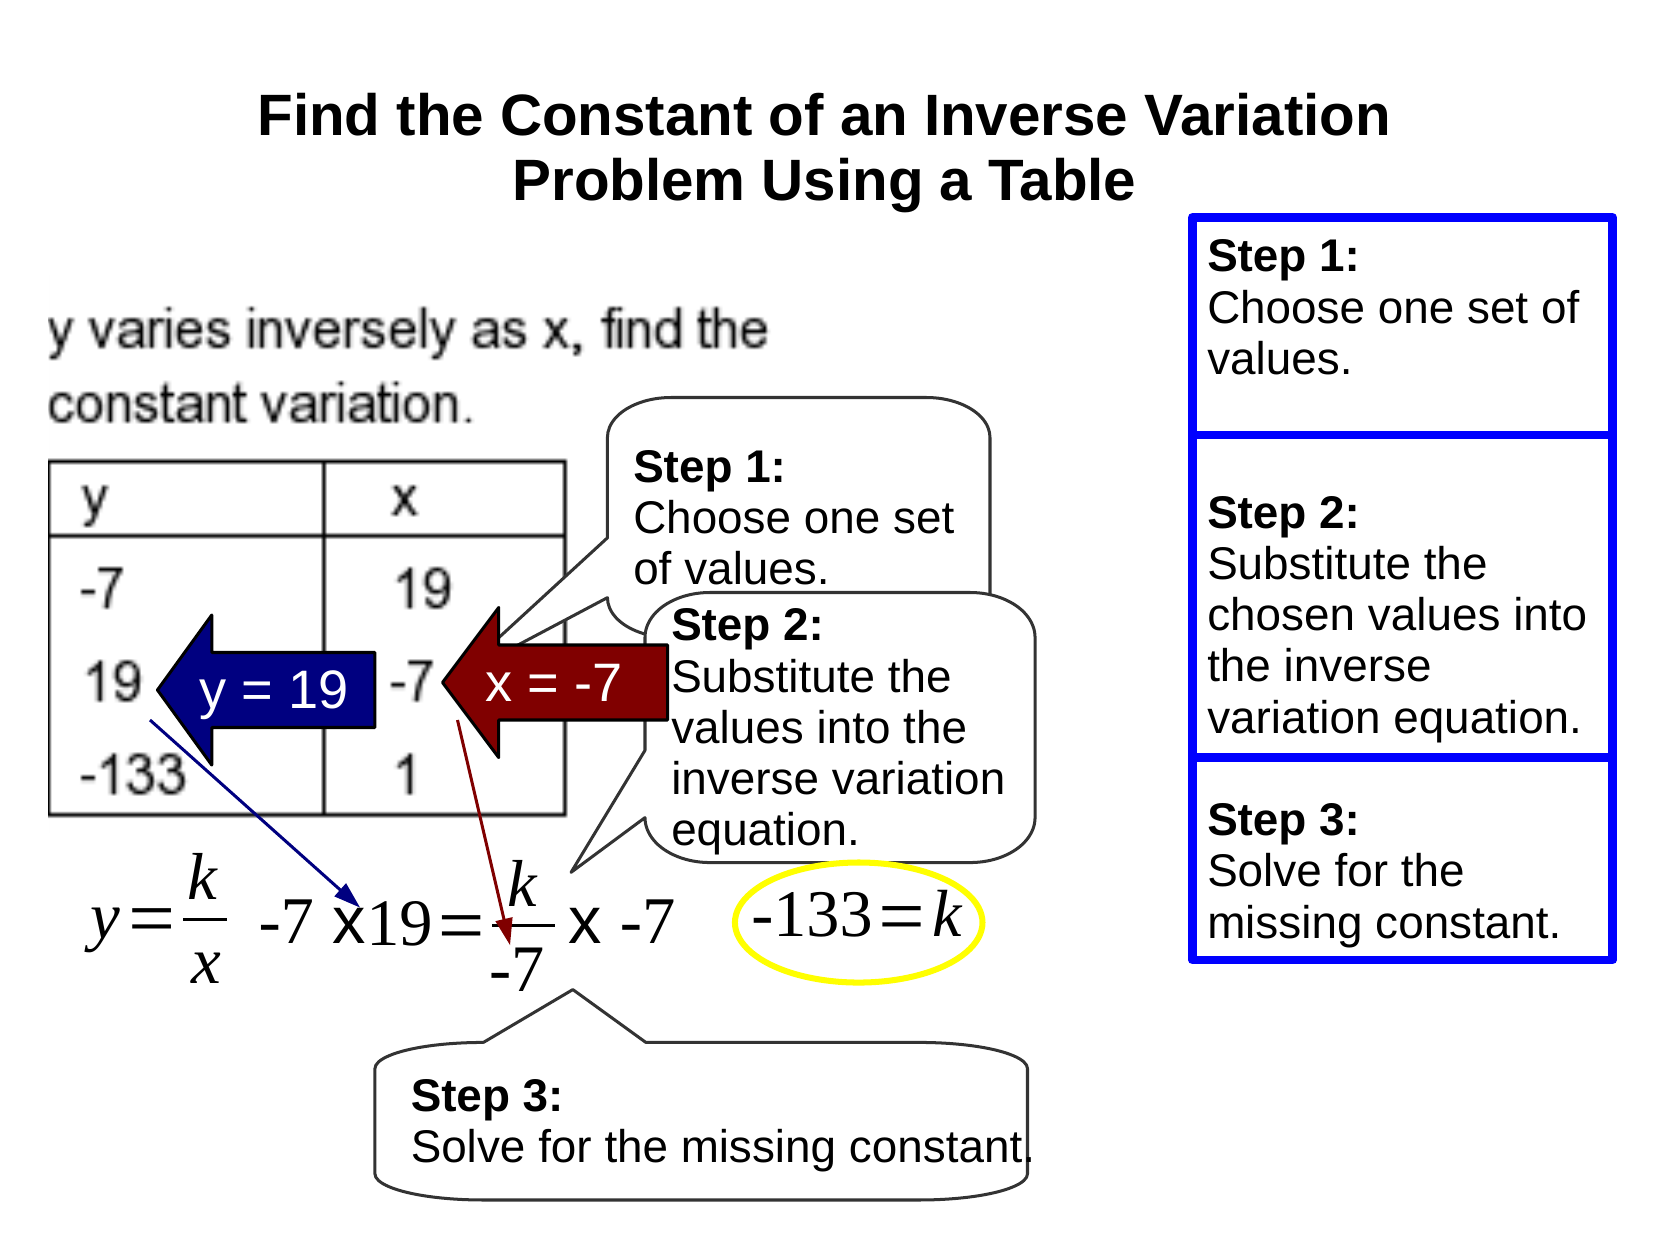

Find the Constant of an Inverse Variation Problem Using a Table
Step 1:
Choose one set of values.
Step 2:
Substitute the chosen values into the inverse variation equation.
Step 3:
Solve for the missing constant.
Step 1:
Choose one set
of values.
Step 2:
Substitute the
values into the
inverse variation
equation.
x = -7
y = 19
-7 x x -7
Step 3:
Solve for the missing constant.